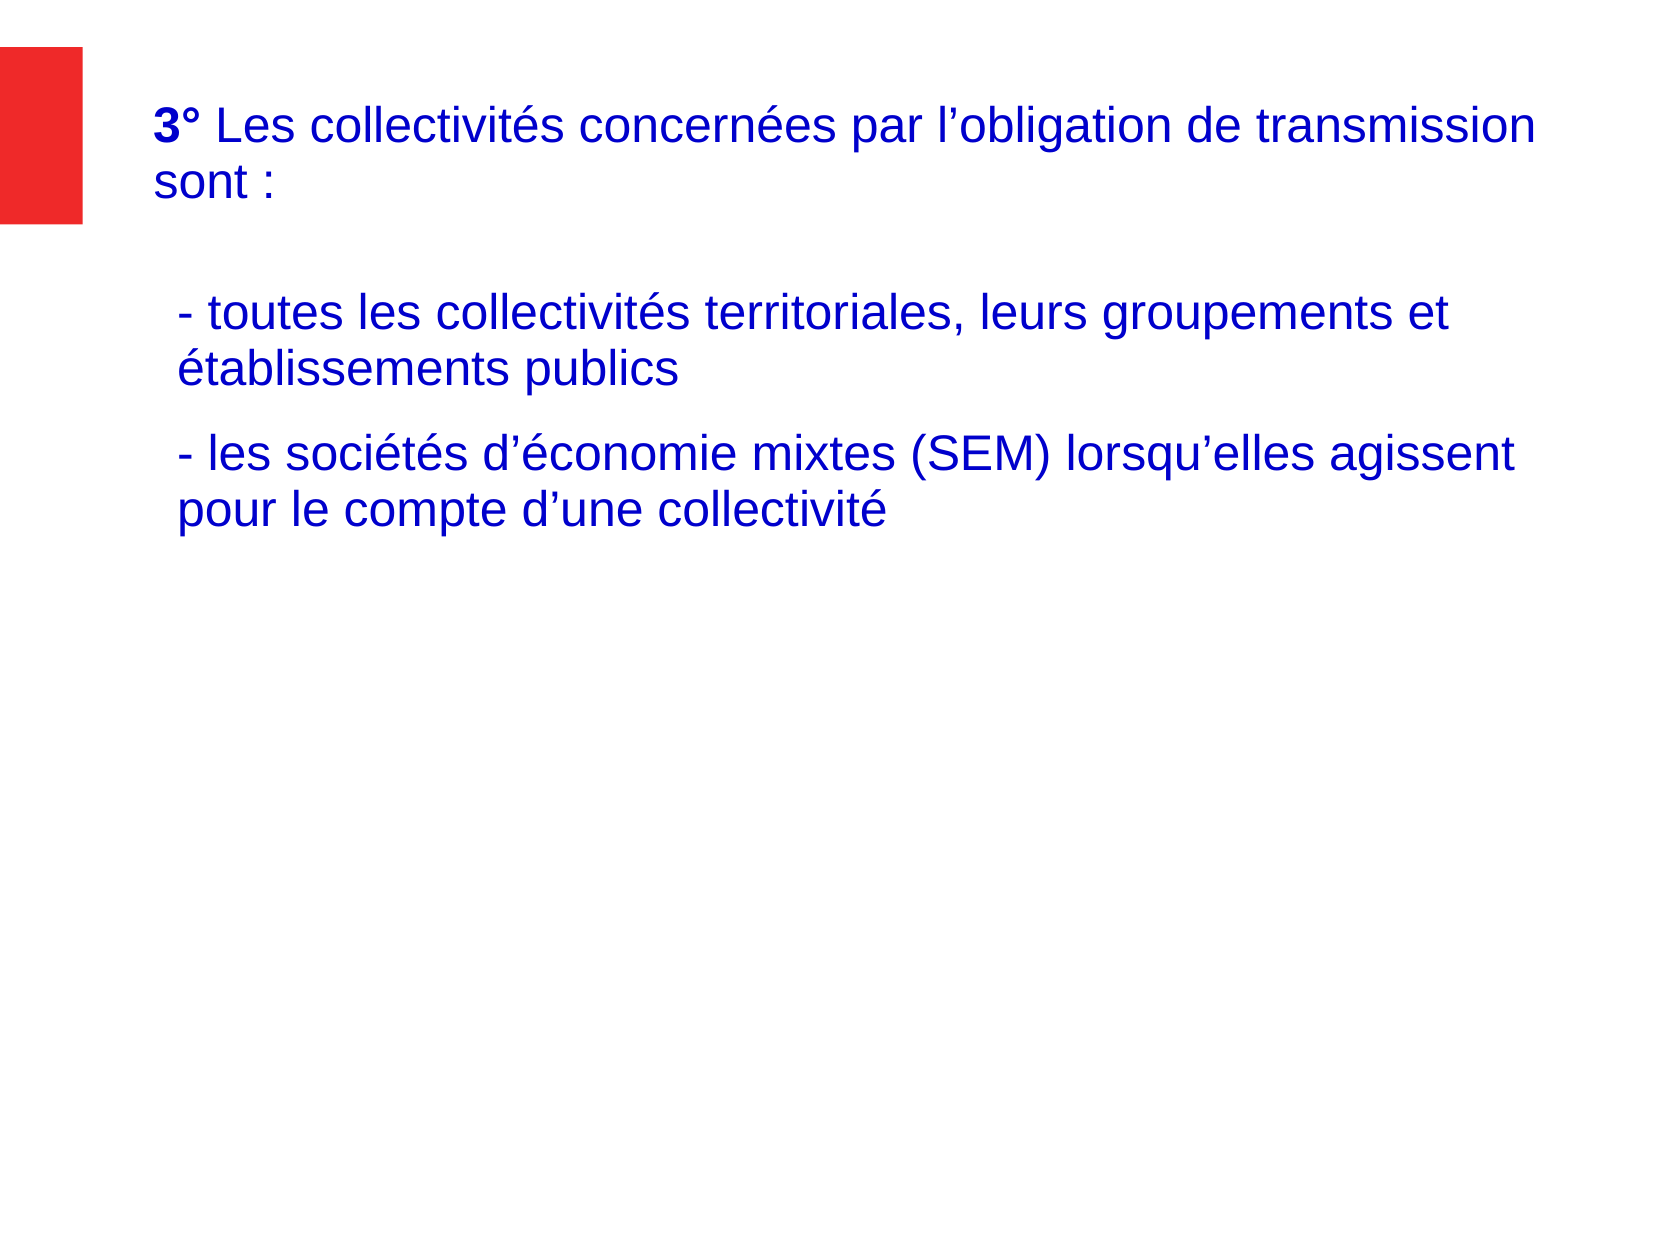

# 3° Les collectivités concernées par l’obligation de transmission sont :
- toutes les collectivités territoriales, leurs groupements et établissements publics
- les sociétés d’économie mixtes (SEM) lorsqu’elles agissent pour le compte d’une collectivité